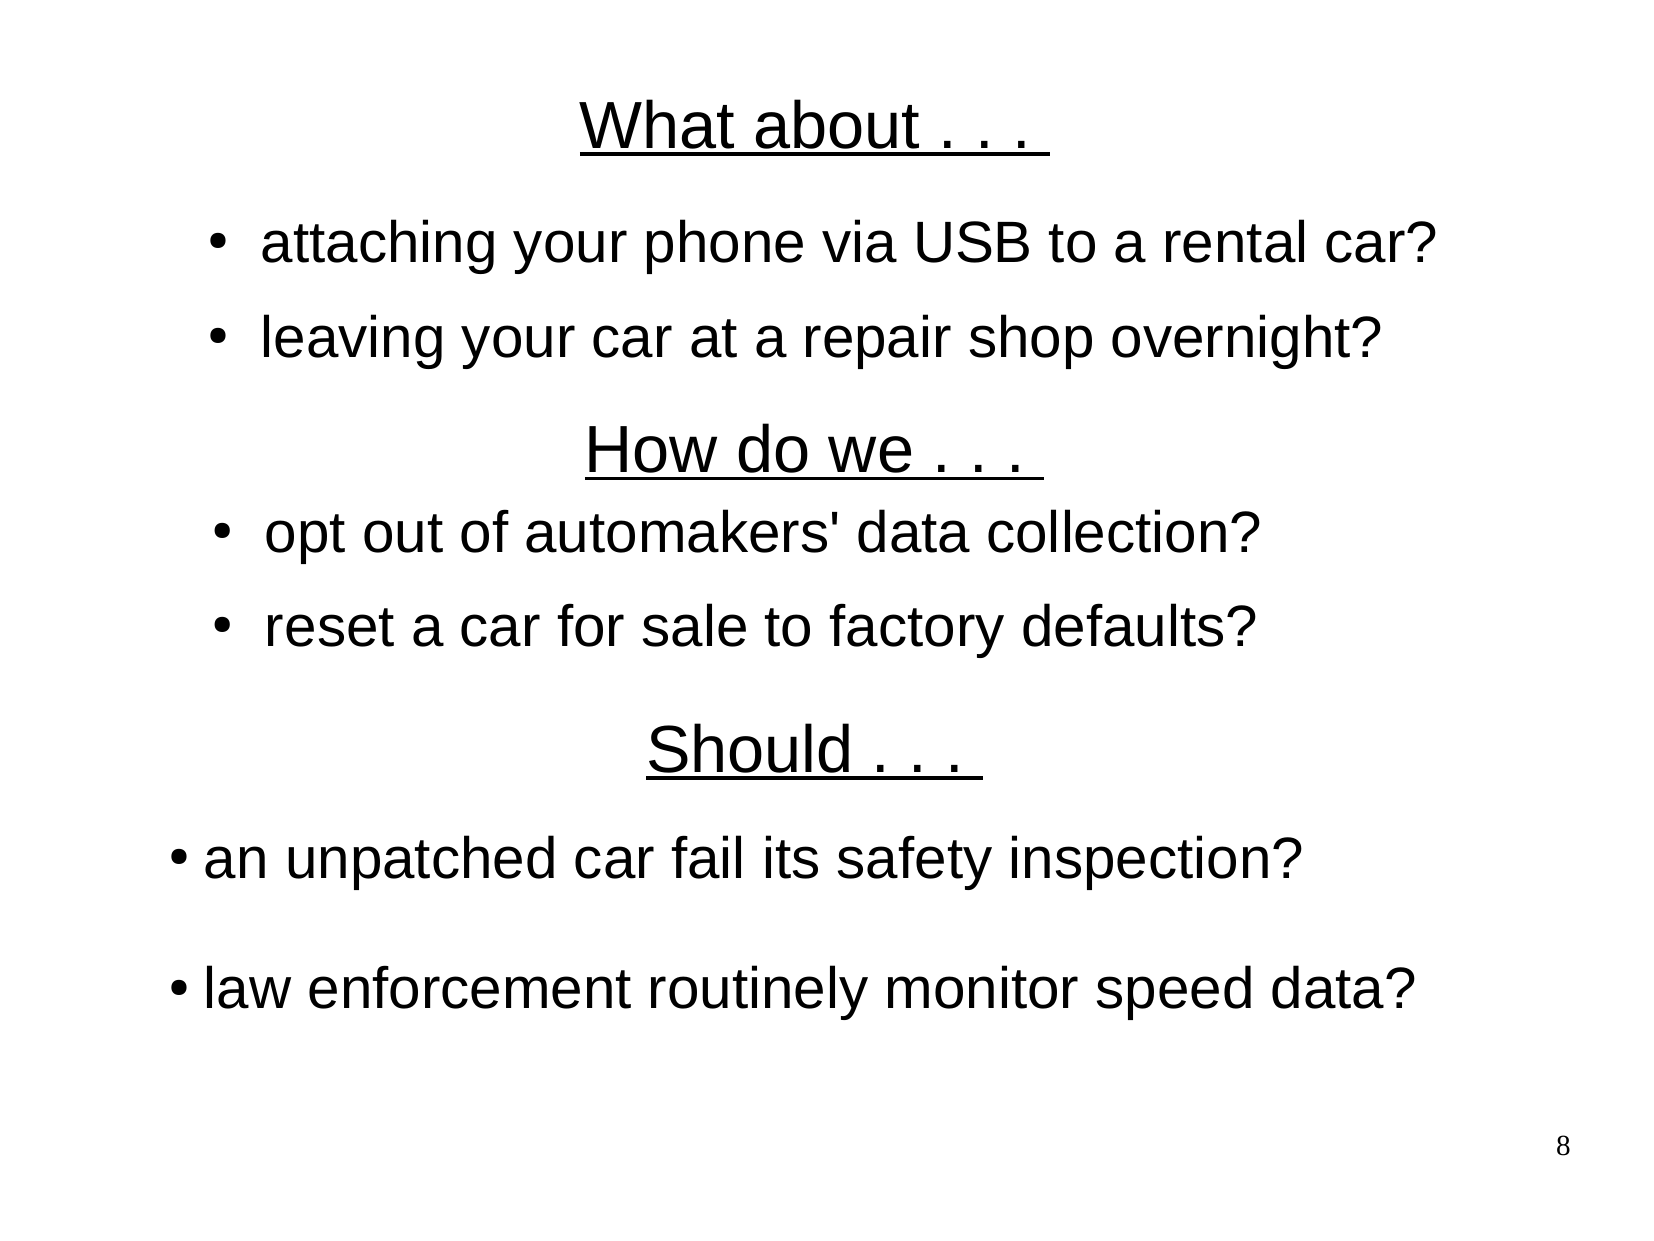

# What about . . .
attaching your phone via USB to a rental car?
leaving your car at a repair shop overnight?
How do we . . .
opt out of automakers' data collection?
reset a car for sale to factory defaults?
Should . . .
an unpatched car fail its safety inspection?
law enforcement routinely monitor speed data?
8